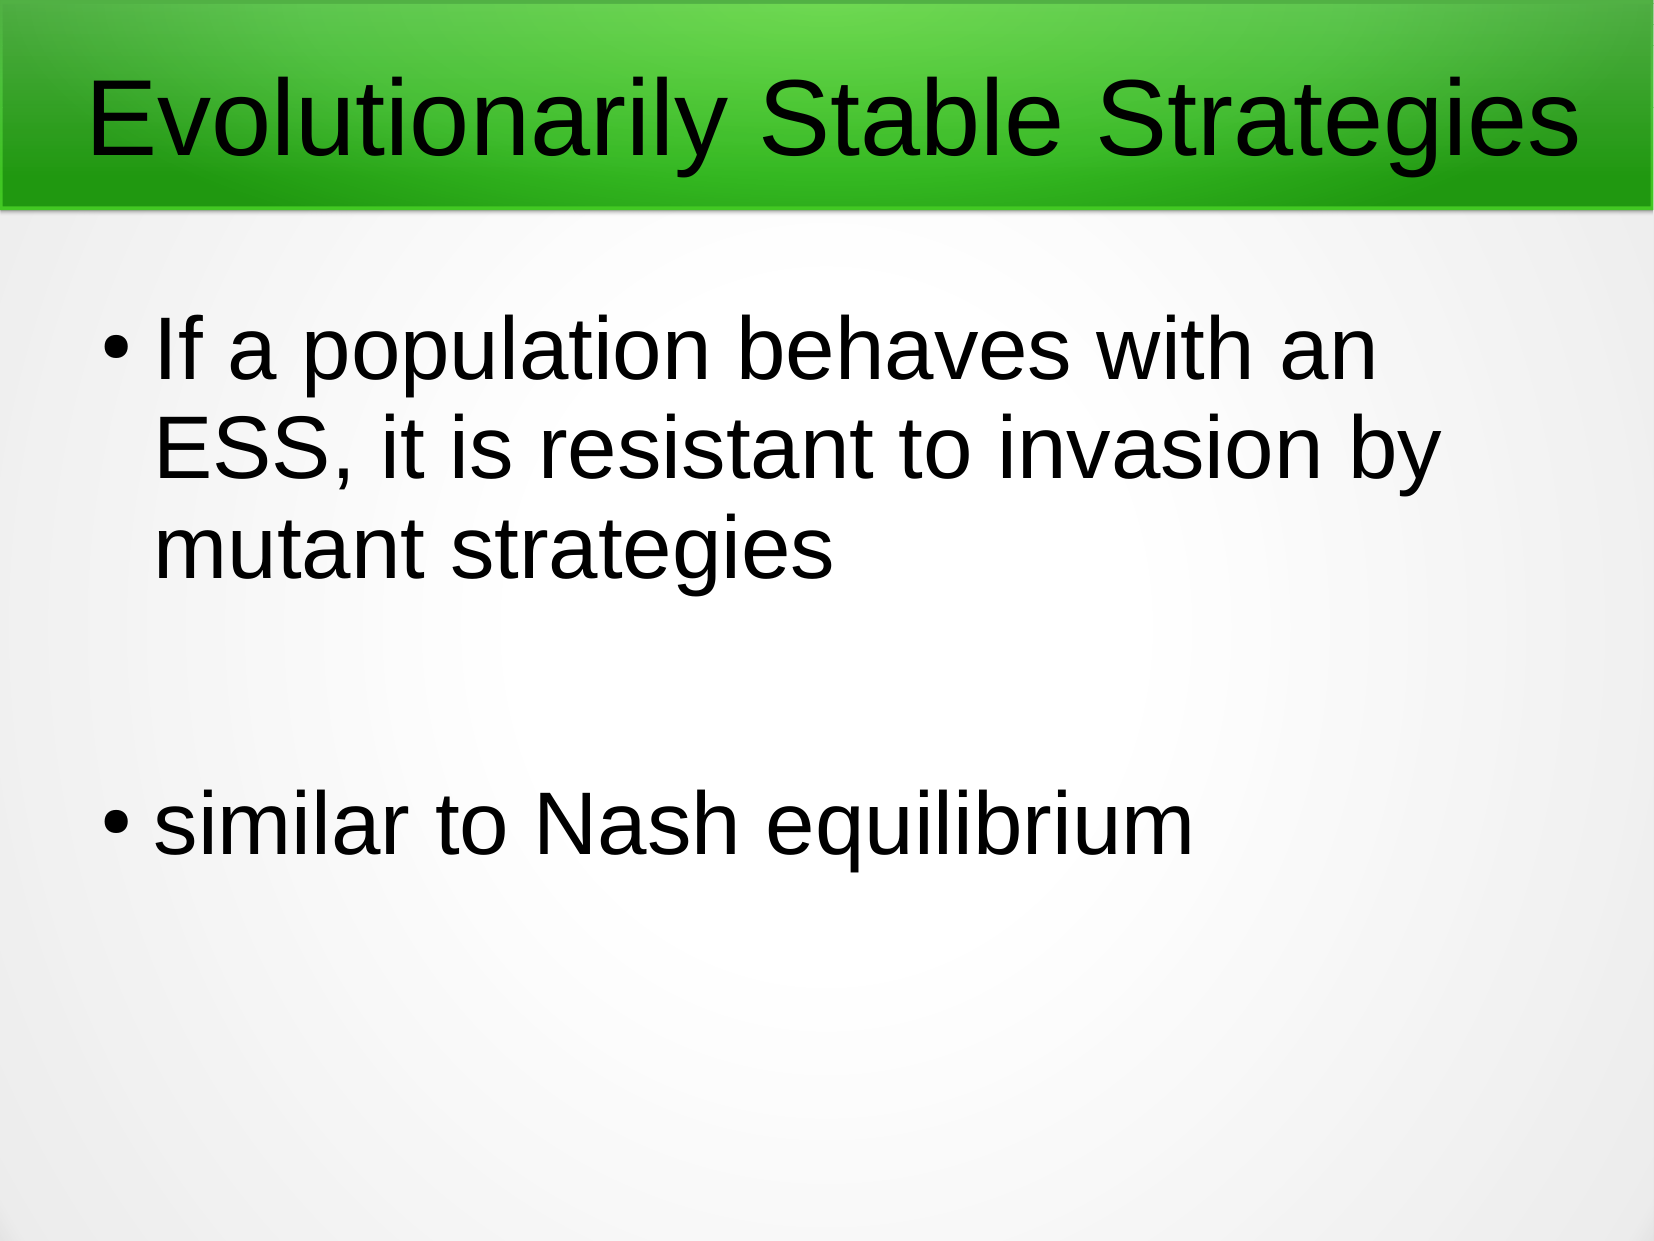

# Evolutionarily Stable Strategies
If a population behaves with an ESS, it is resistant to invasion by mutant strategies
similar to Nash equilibrium